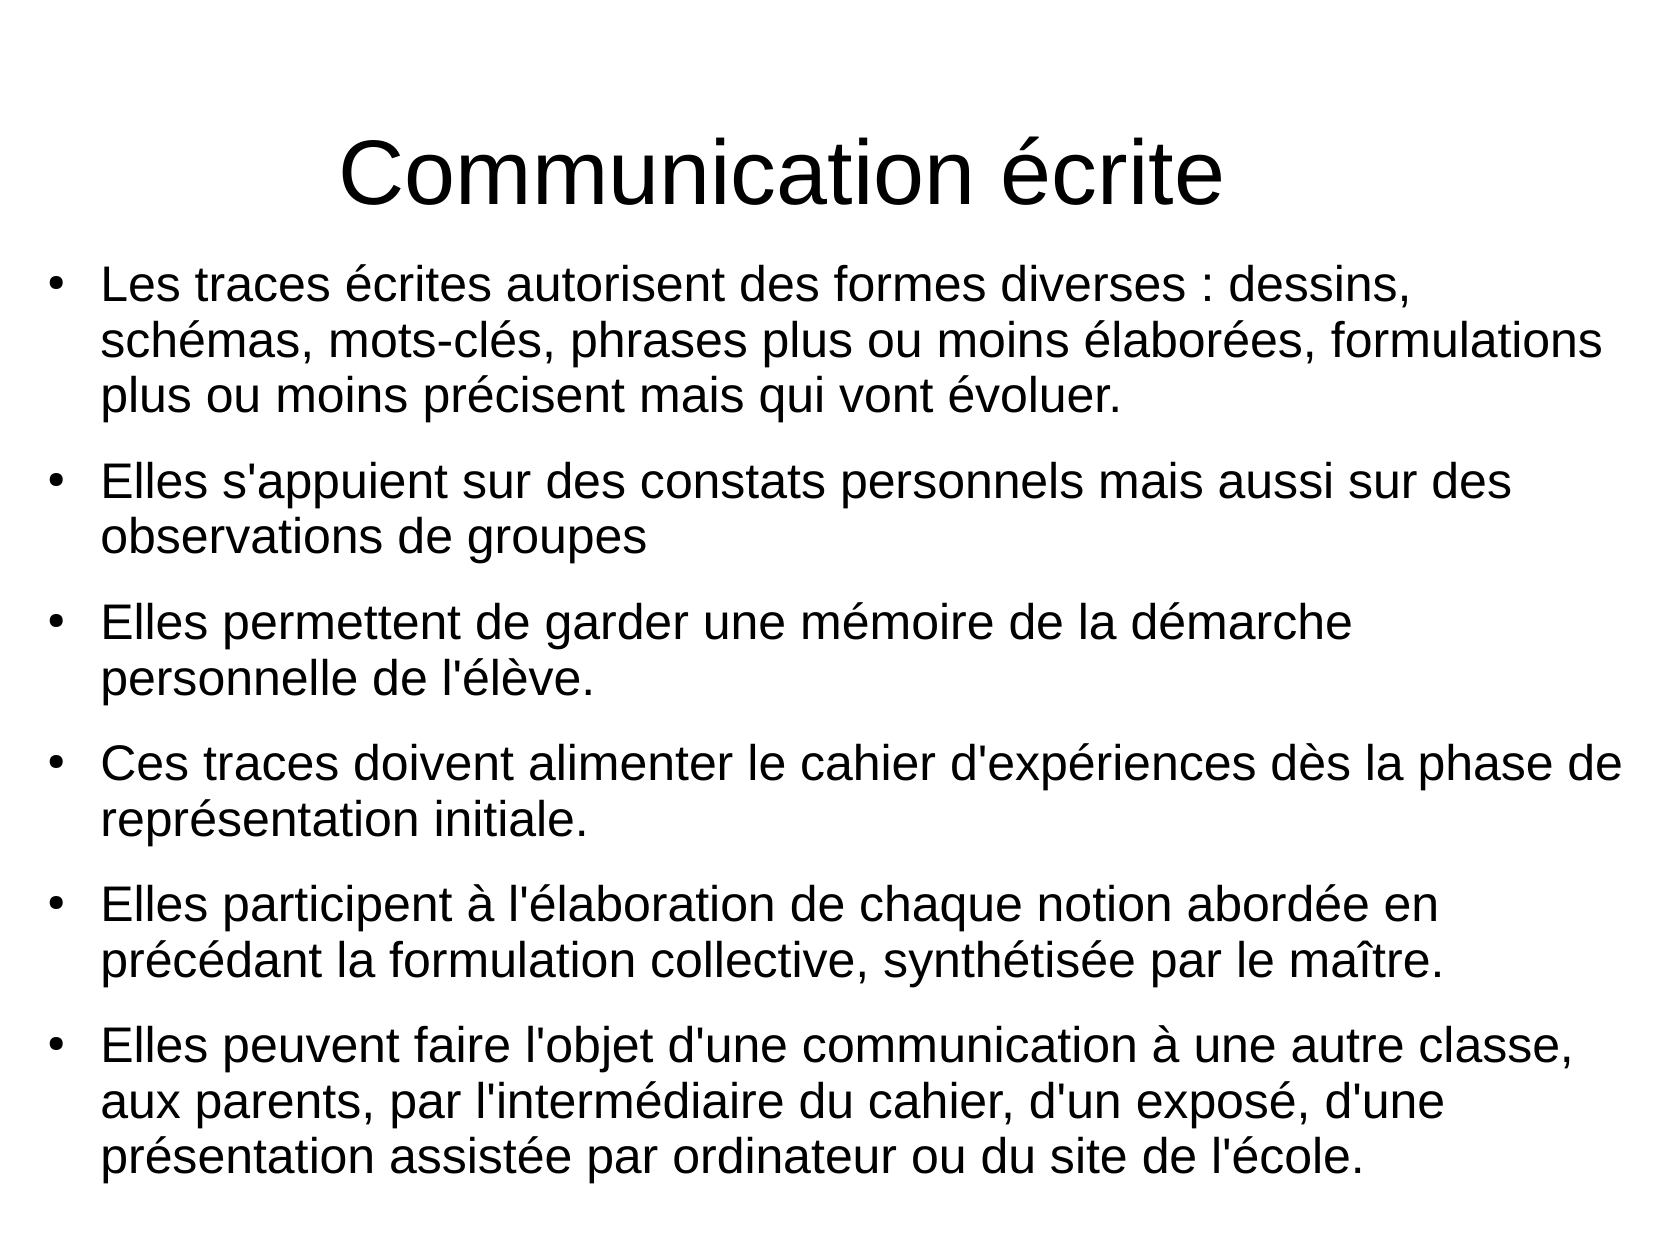

# Communication écrite
Les traces écrites autorisent des formes diverses : dessins, schémas, mots-clés, phrases plus ou moins élaborées, formulations plus ou moins précisent mais qui vont évoluer.
Elles s'appuient sur des constats personnels mais aussi sur des observations de groupes
Elles permettent de garder une mémoire de la démarche personnelle de l'élève.
Ces traces doivent alimenter le cahier d'expériences dès la phase de représentation initiale.
Elles participent à l'élaboration de chaque notion abordée en précédant la formulation collective, synthétisée par le maître.
Elles peuvent faire l'objet d'une communication à une autre classe, aux parents, par l'intermédiaire du cahier, d'un exposé, d'une présentation assistée par ordinateur ou du site de l'école.